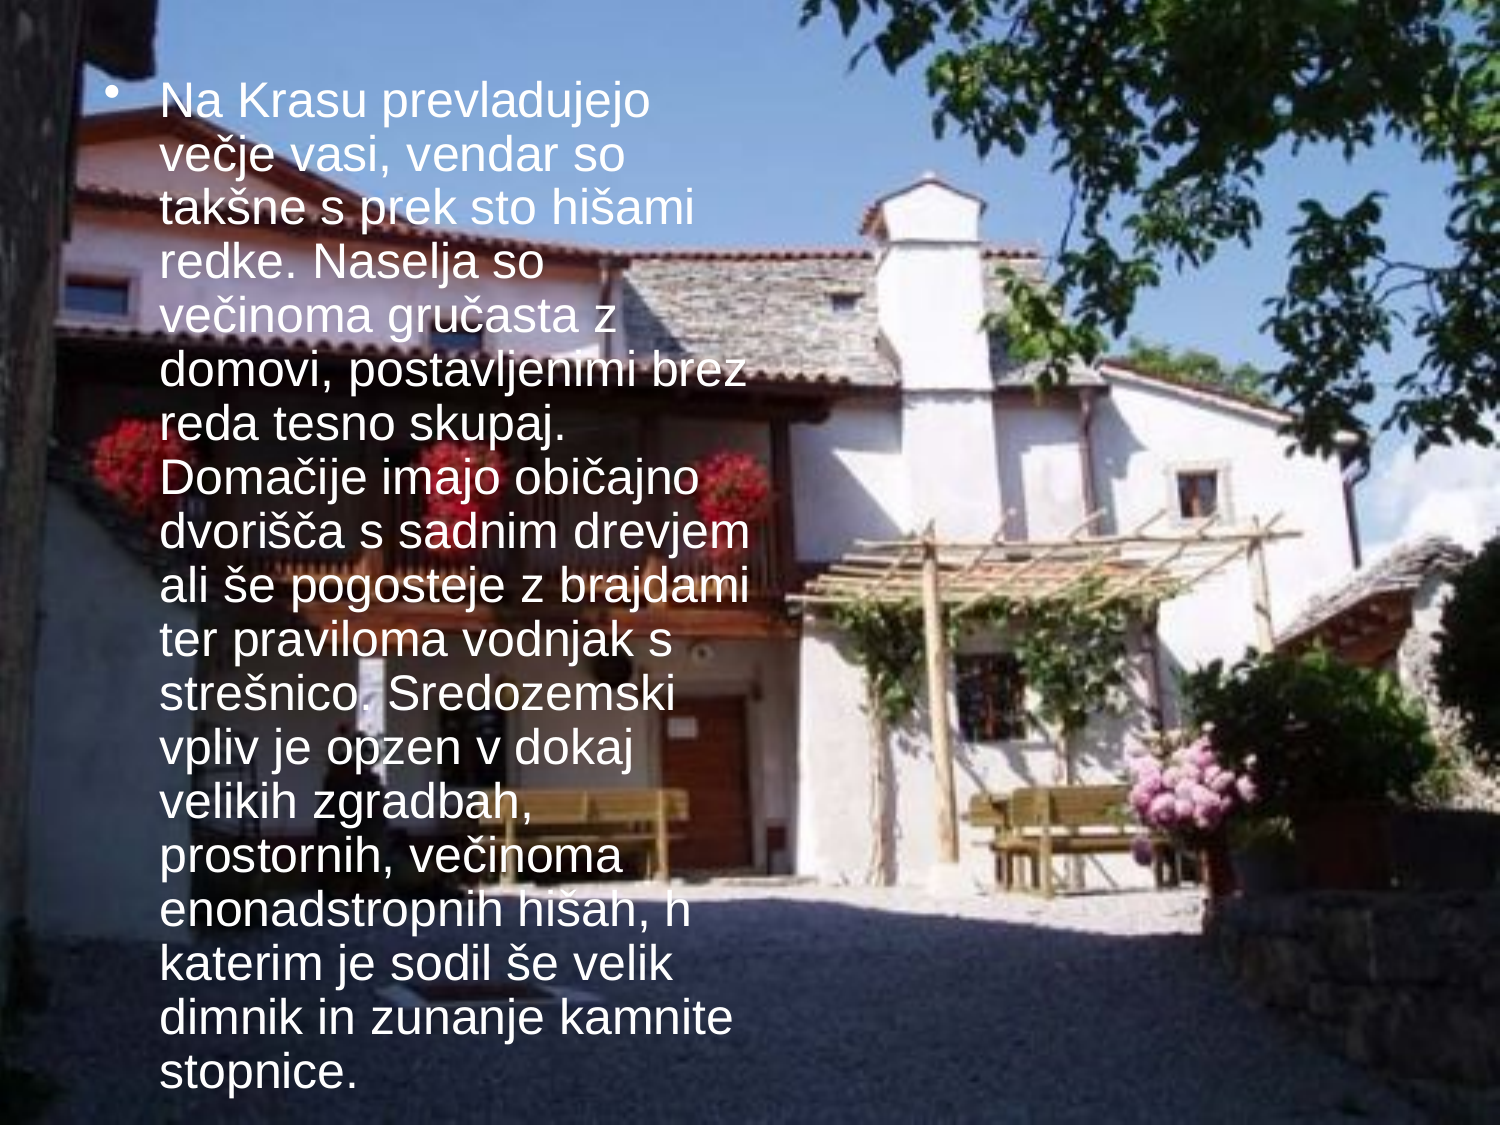

#
Na Krasu prevladujejo večje vasi, vendar so takšne s prek sto hišami redke. Naselja so večinoma gručasta z domovi, postavljenimi brez reda tesno skupaj. Domačije imajo običajno dvorišča s sadnim drevjem ali še pogosteje z brajdami ter praviloma vodnjak s strešnico. Sredozemski vpliv je opzen v dokaj velikih zgradbah, prostornih, večinoma enonadstropnih hišah, h katerim je sodil še velik dimnik in zunanje kamnite stopnice.